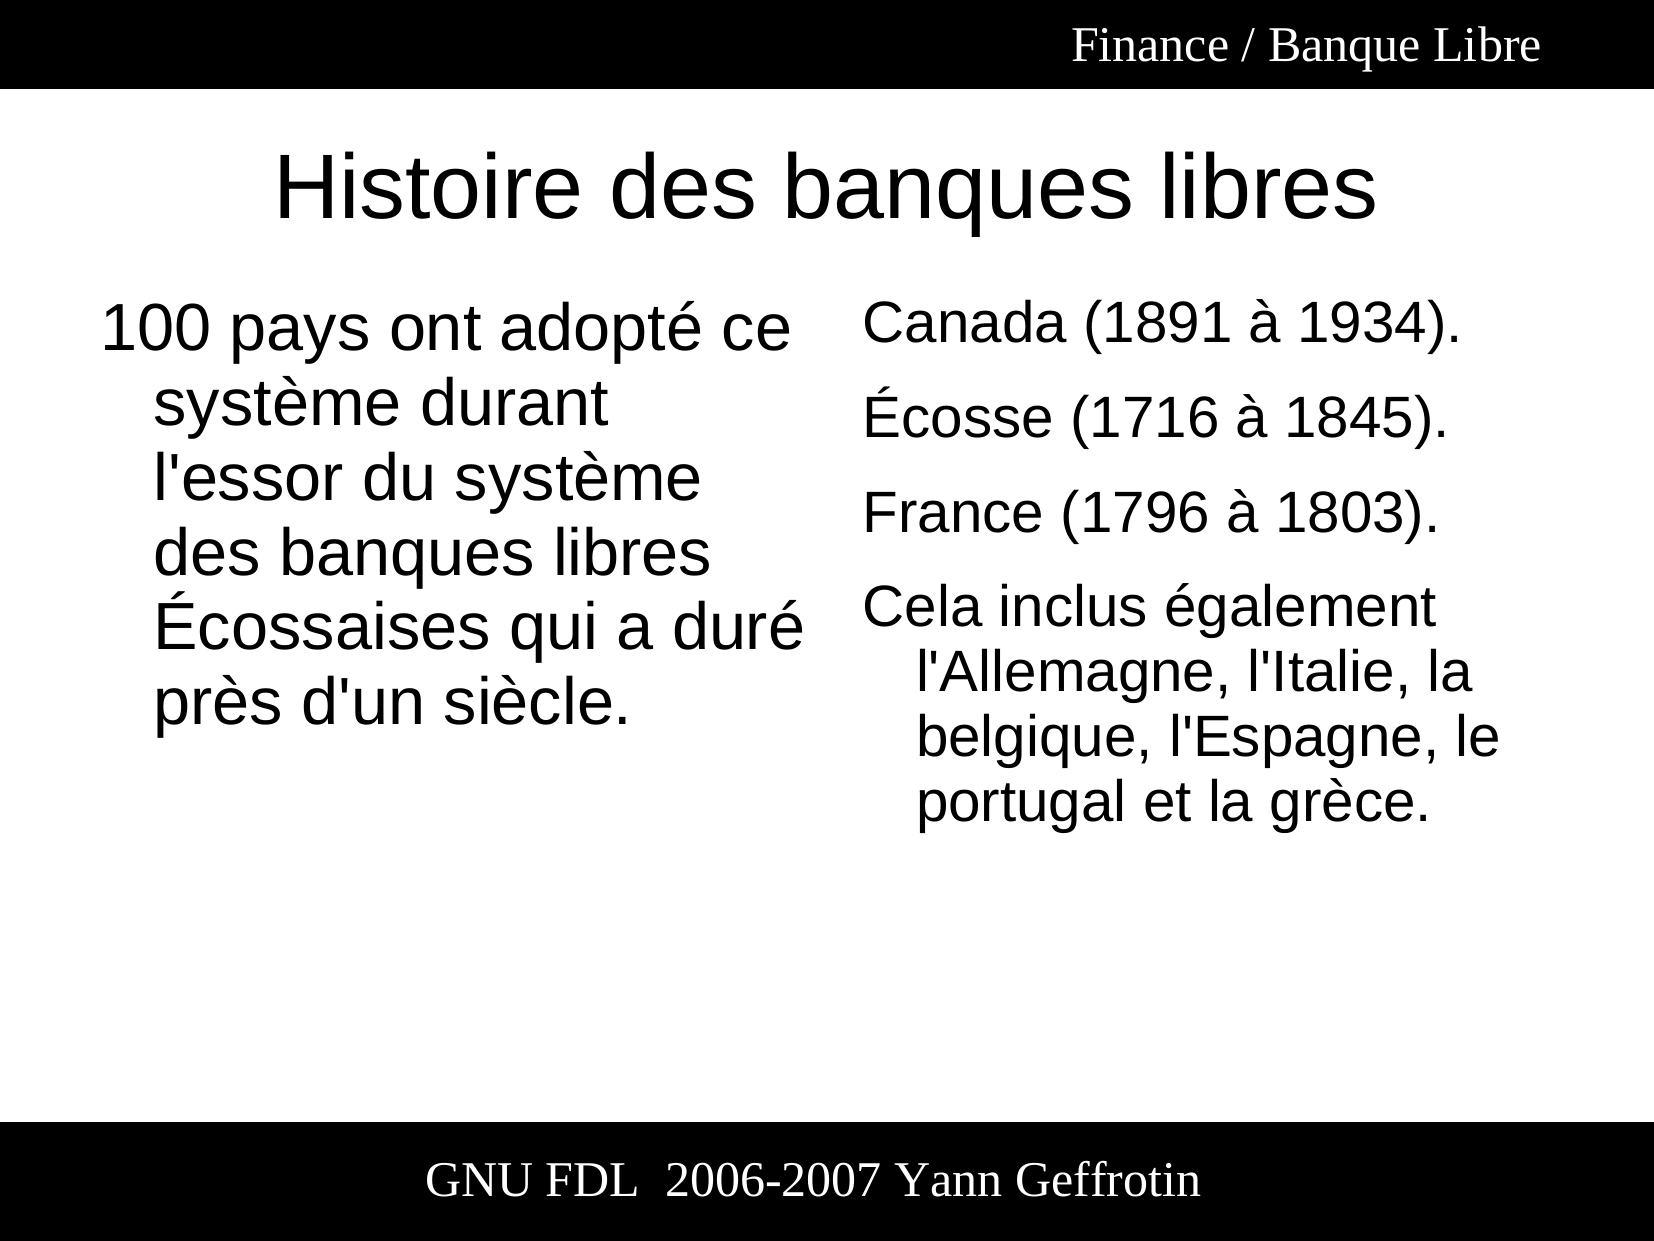

# Histoire des banques libres
100 pays ont adopté ce système durant l'essor du système des banques libres Écossaises qui a duré près d'un siècle.
Canada (1891 à 1934).
Écosse (1716 à 1845).
France (1796 à 1803).
Cela inclus également l'Allemagne, l'Italie, la belgique, l'Espagne, le portugal et la grèce.